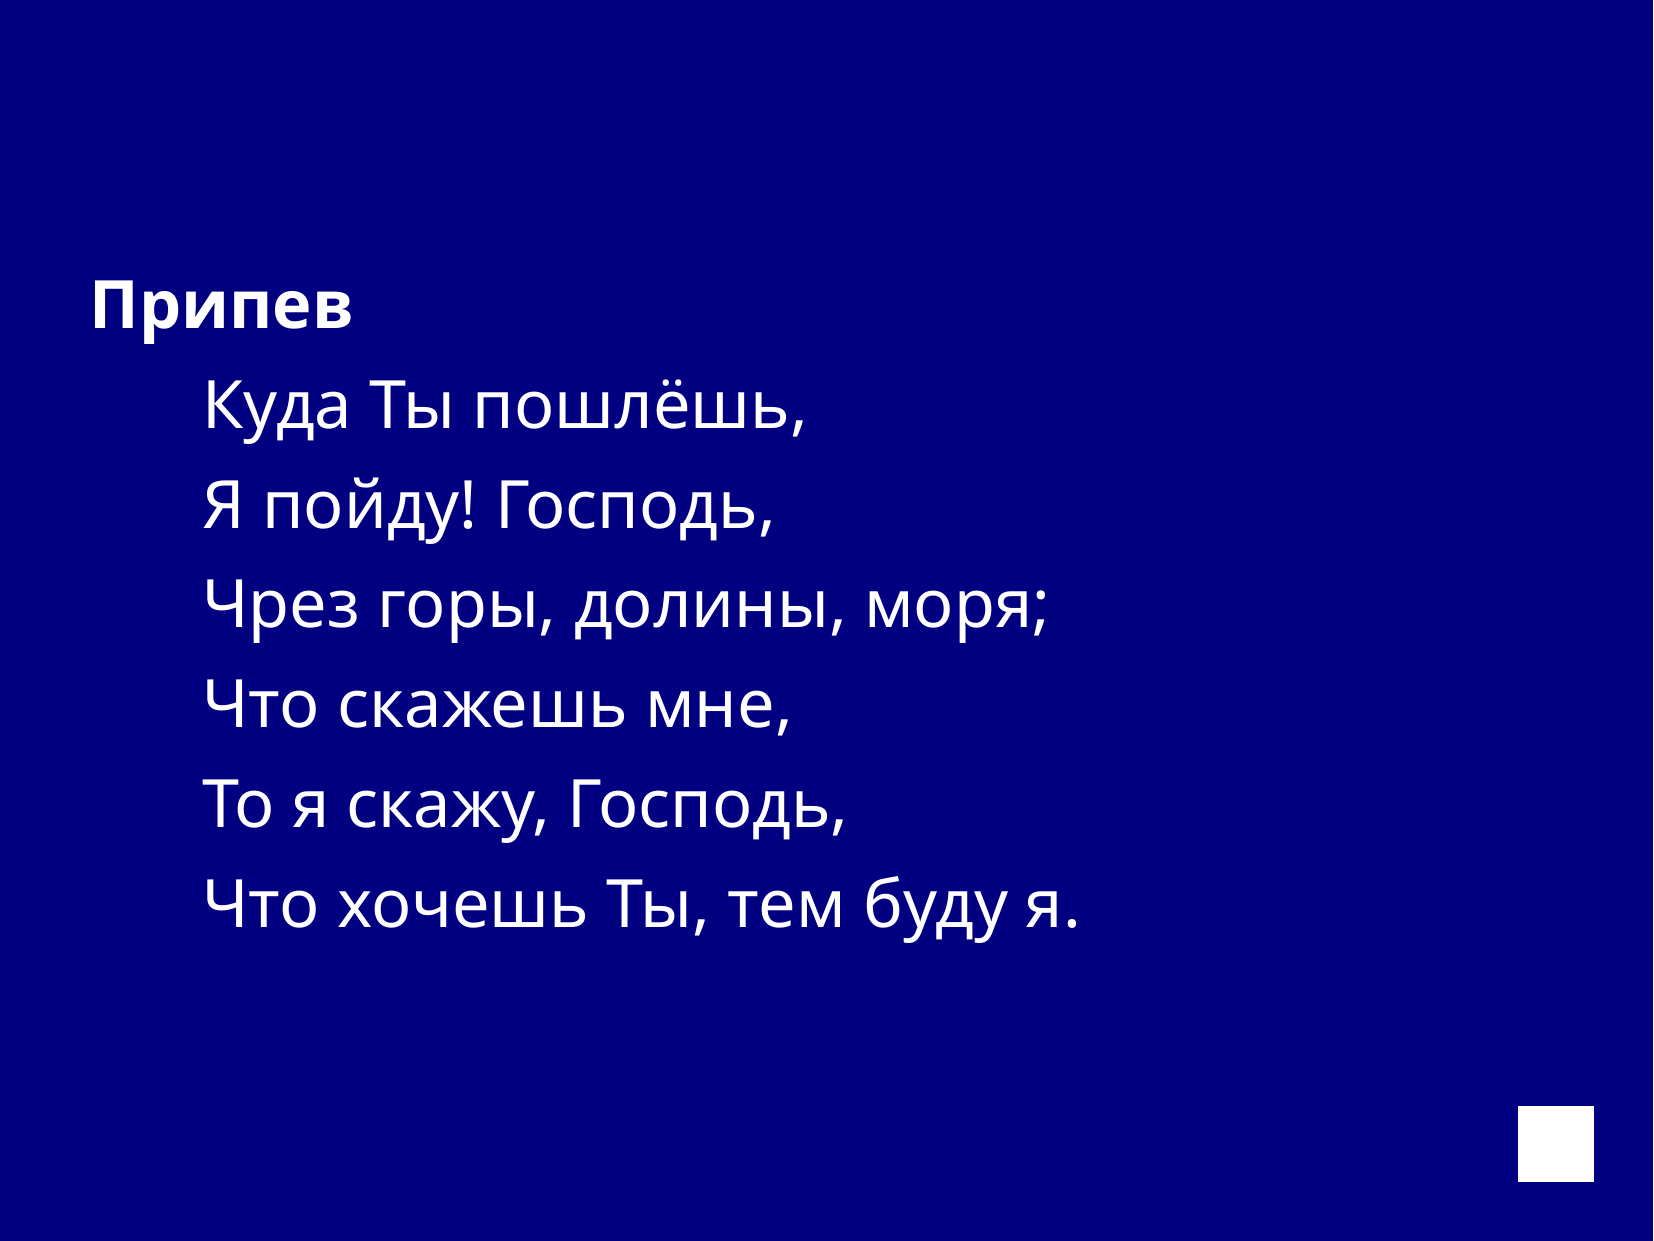

Припев
	Куда Ты пошлёшь,
	Я пойду! Господь,
	Чрез горы, долины, моря;
	Что скажешь мне,
	То я скажу, Господь,
	Что хочешь Ты, тем буду я.